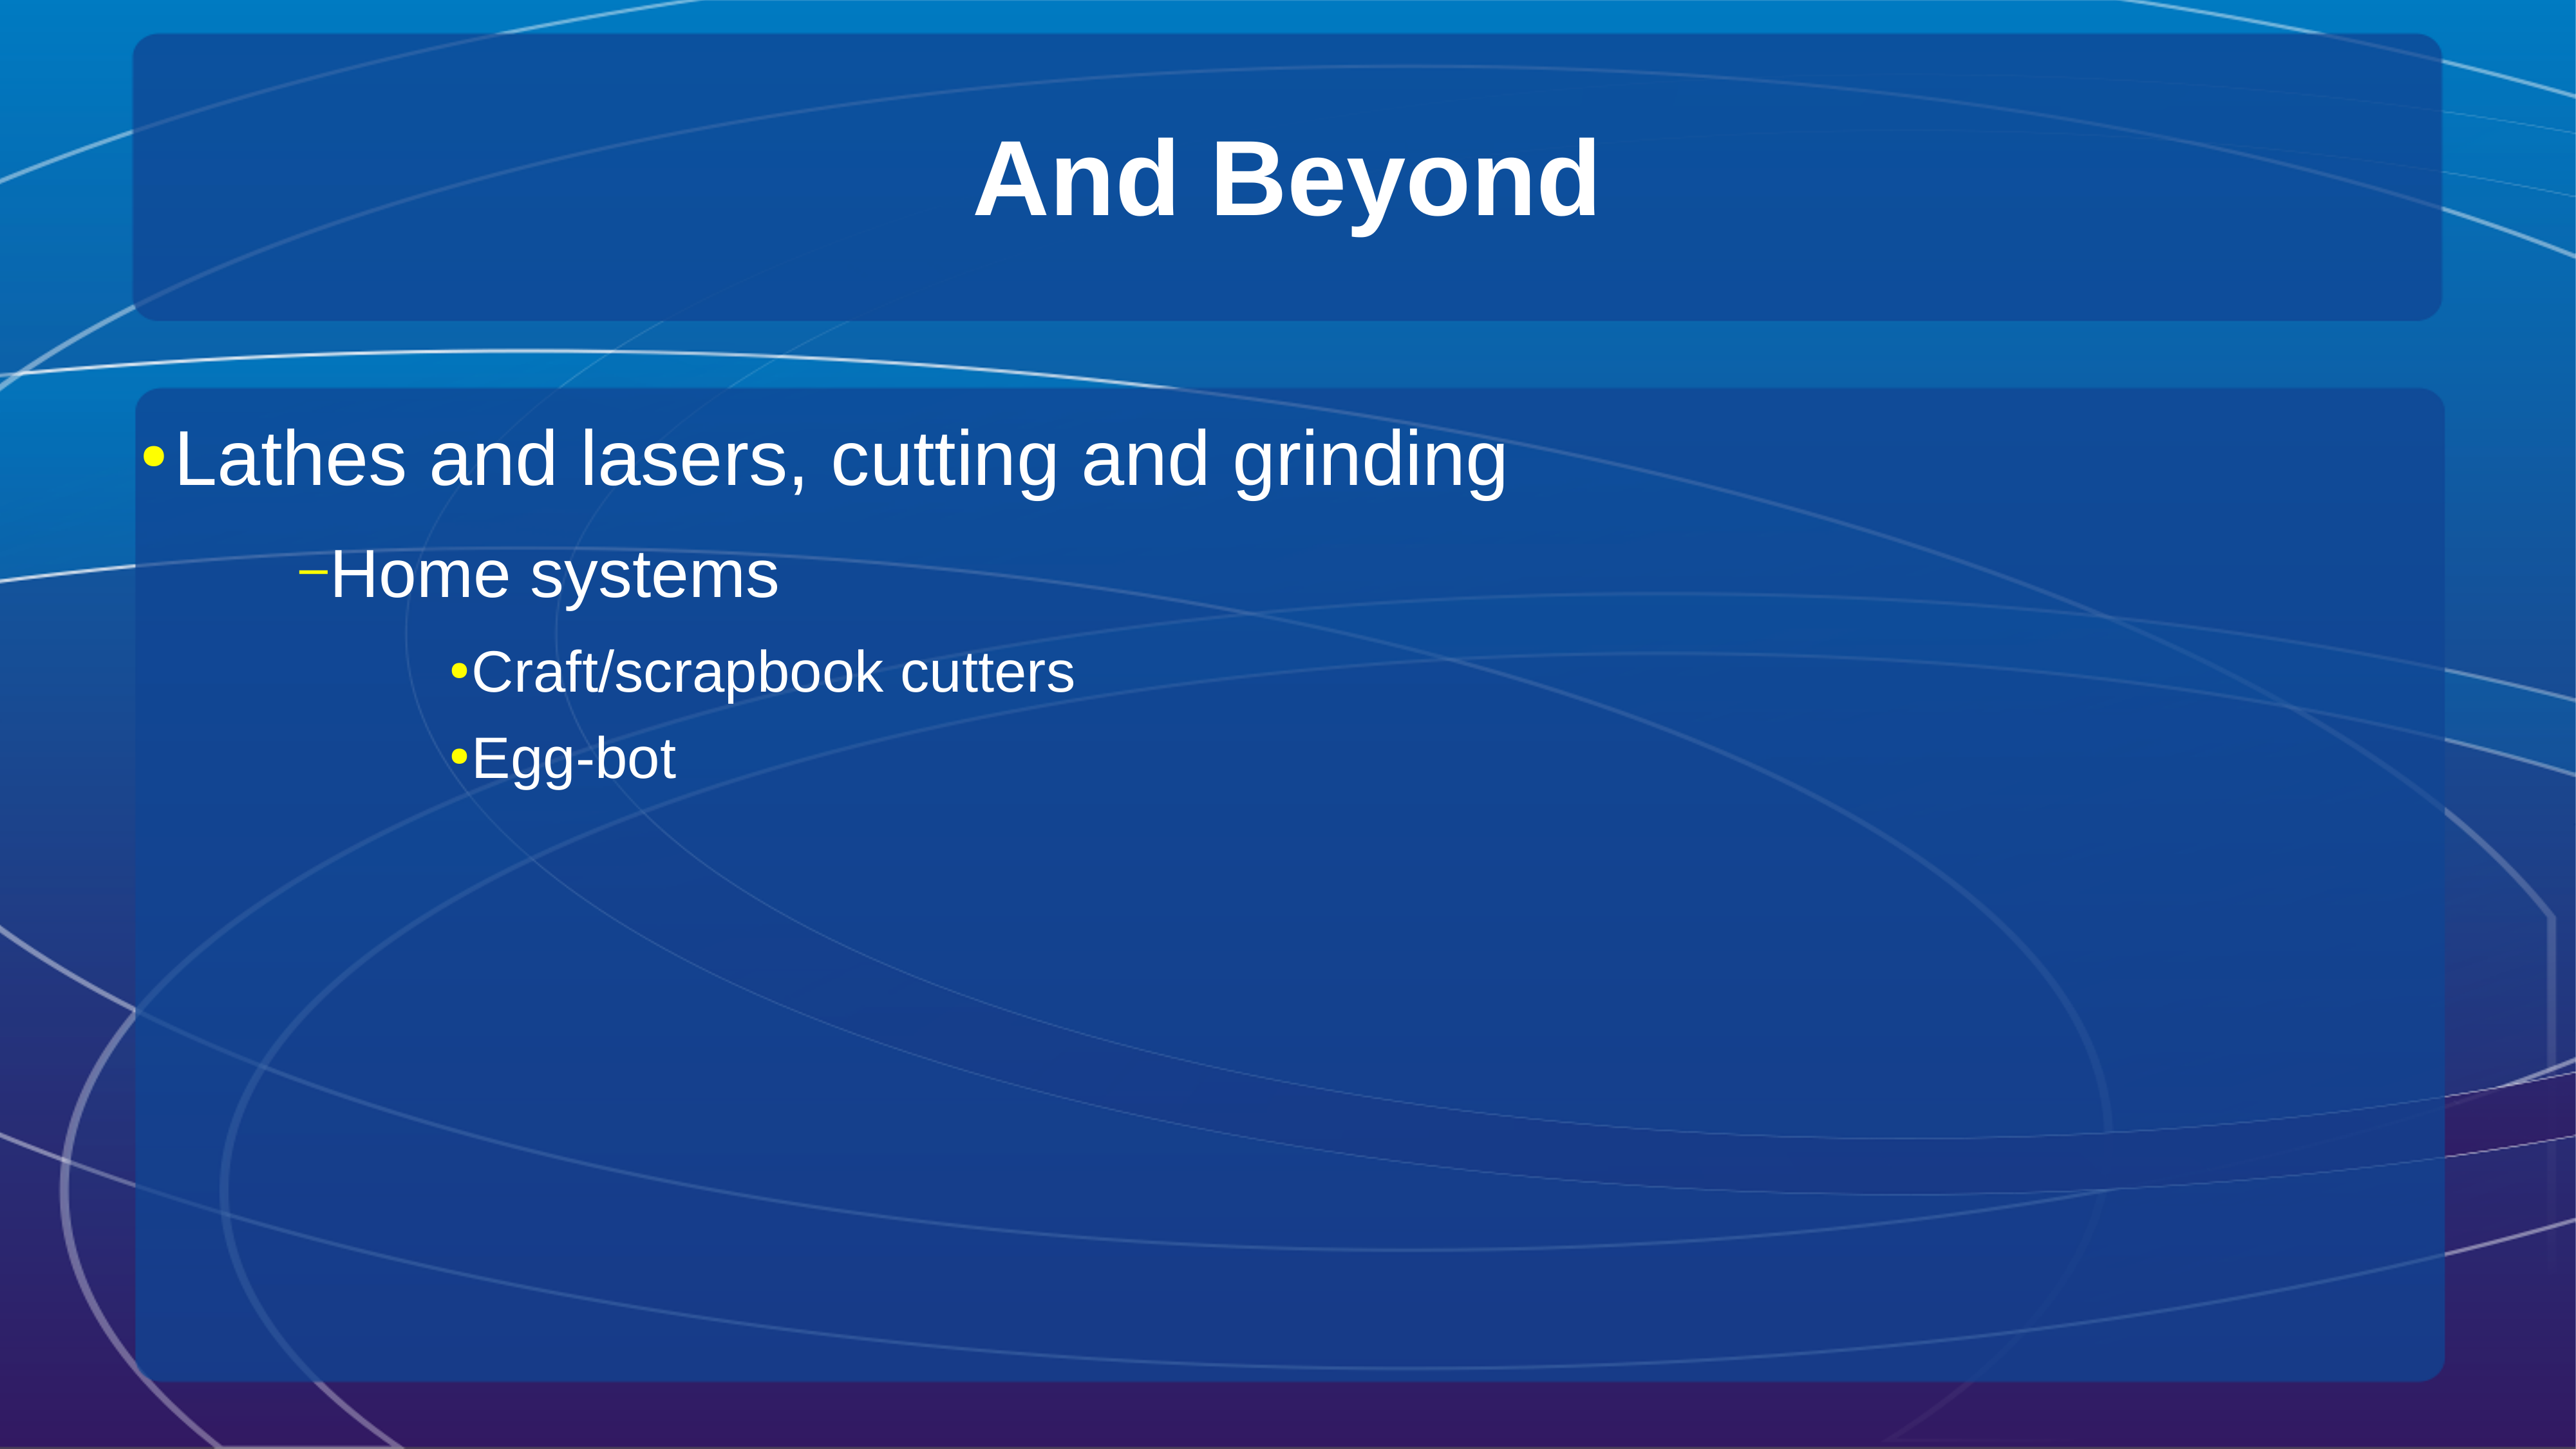

# And Beyond
Lathes and lasers, cutting and grinding
Home systems
Craft/scrapbook cutters
Egg-bot